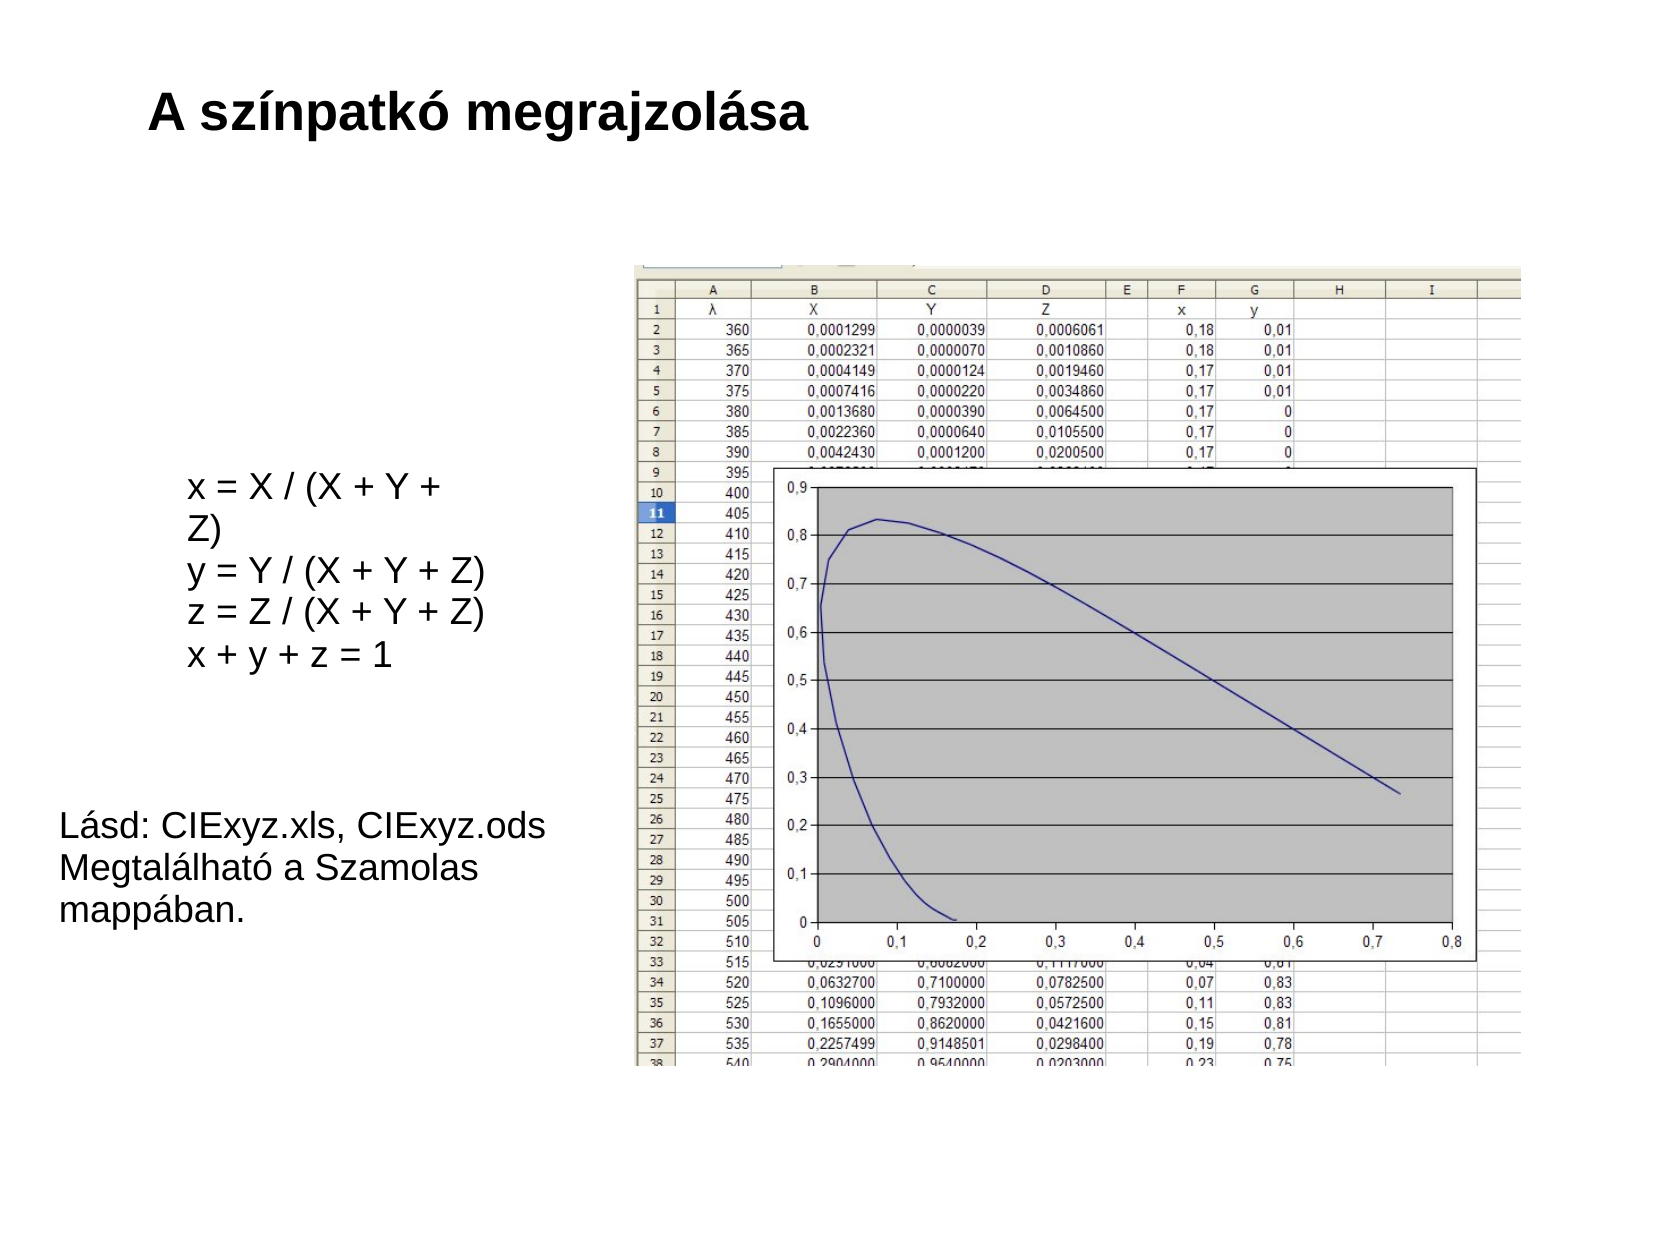

A színpatkó megrajzolása
x = X / (X + Y + Z)
y = Y / (X + Y + Z)
z = Z / (X + Y + Z)
x + y + z = 1
Lásd: CIExyz.xls, CIExyz.ods
Megtalálható a Szamolas
mappában.